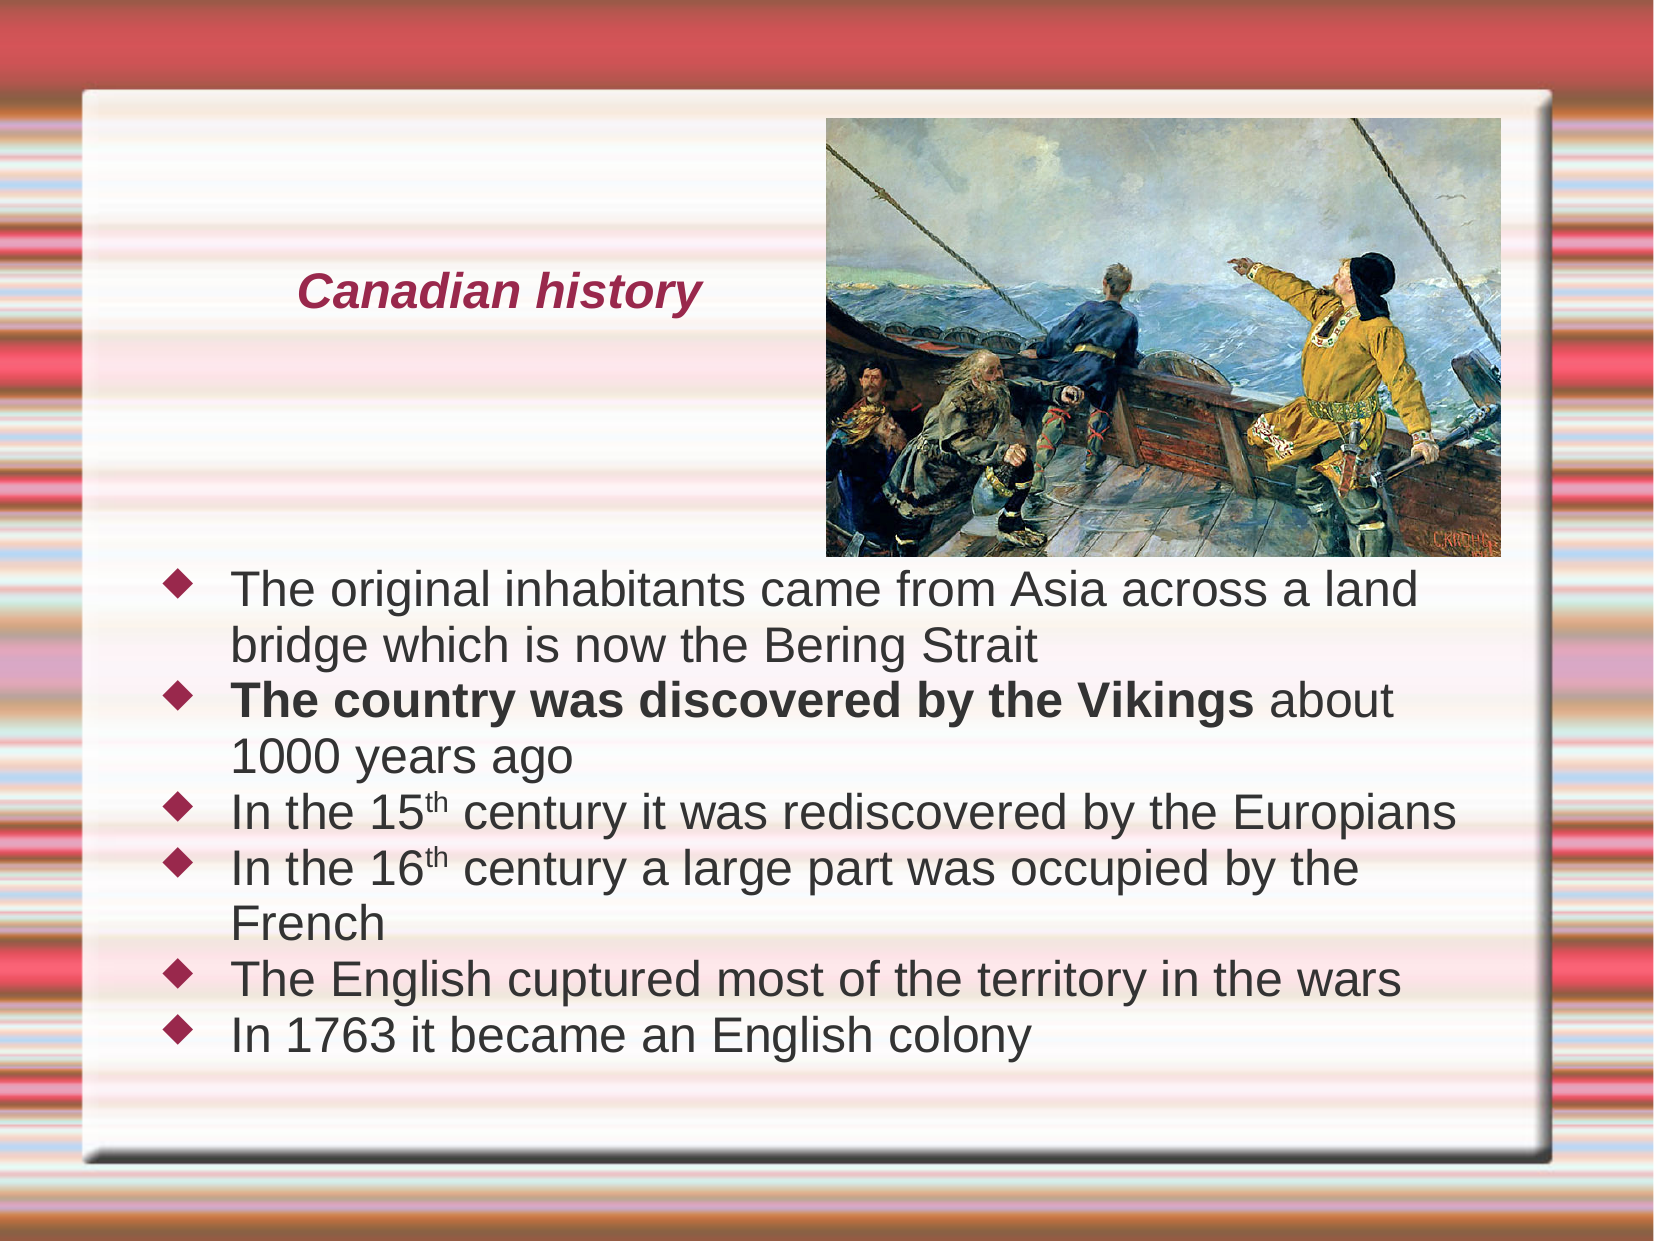

# Canadian history
The original inhabitants came from Asia across a land bridge which is now the Bering Strait
The country was discovered by the Vikings about 1000 years ago
In the 15th century it was rediscovered by the Europians
In the 16th century a large part was occupied by the French
The English cuptured most of the territory in the wars
In 1763 it became an English colony